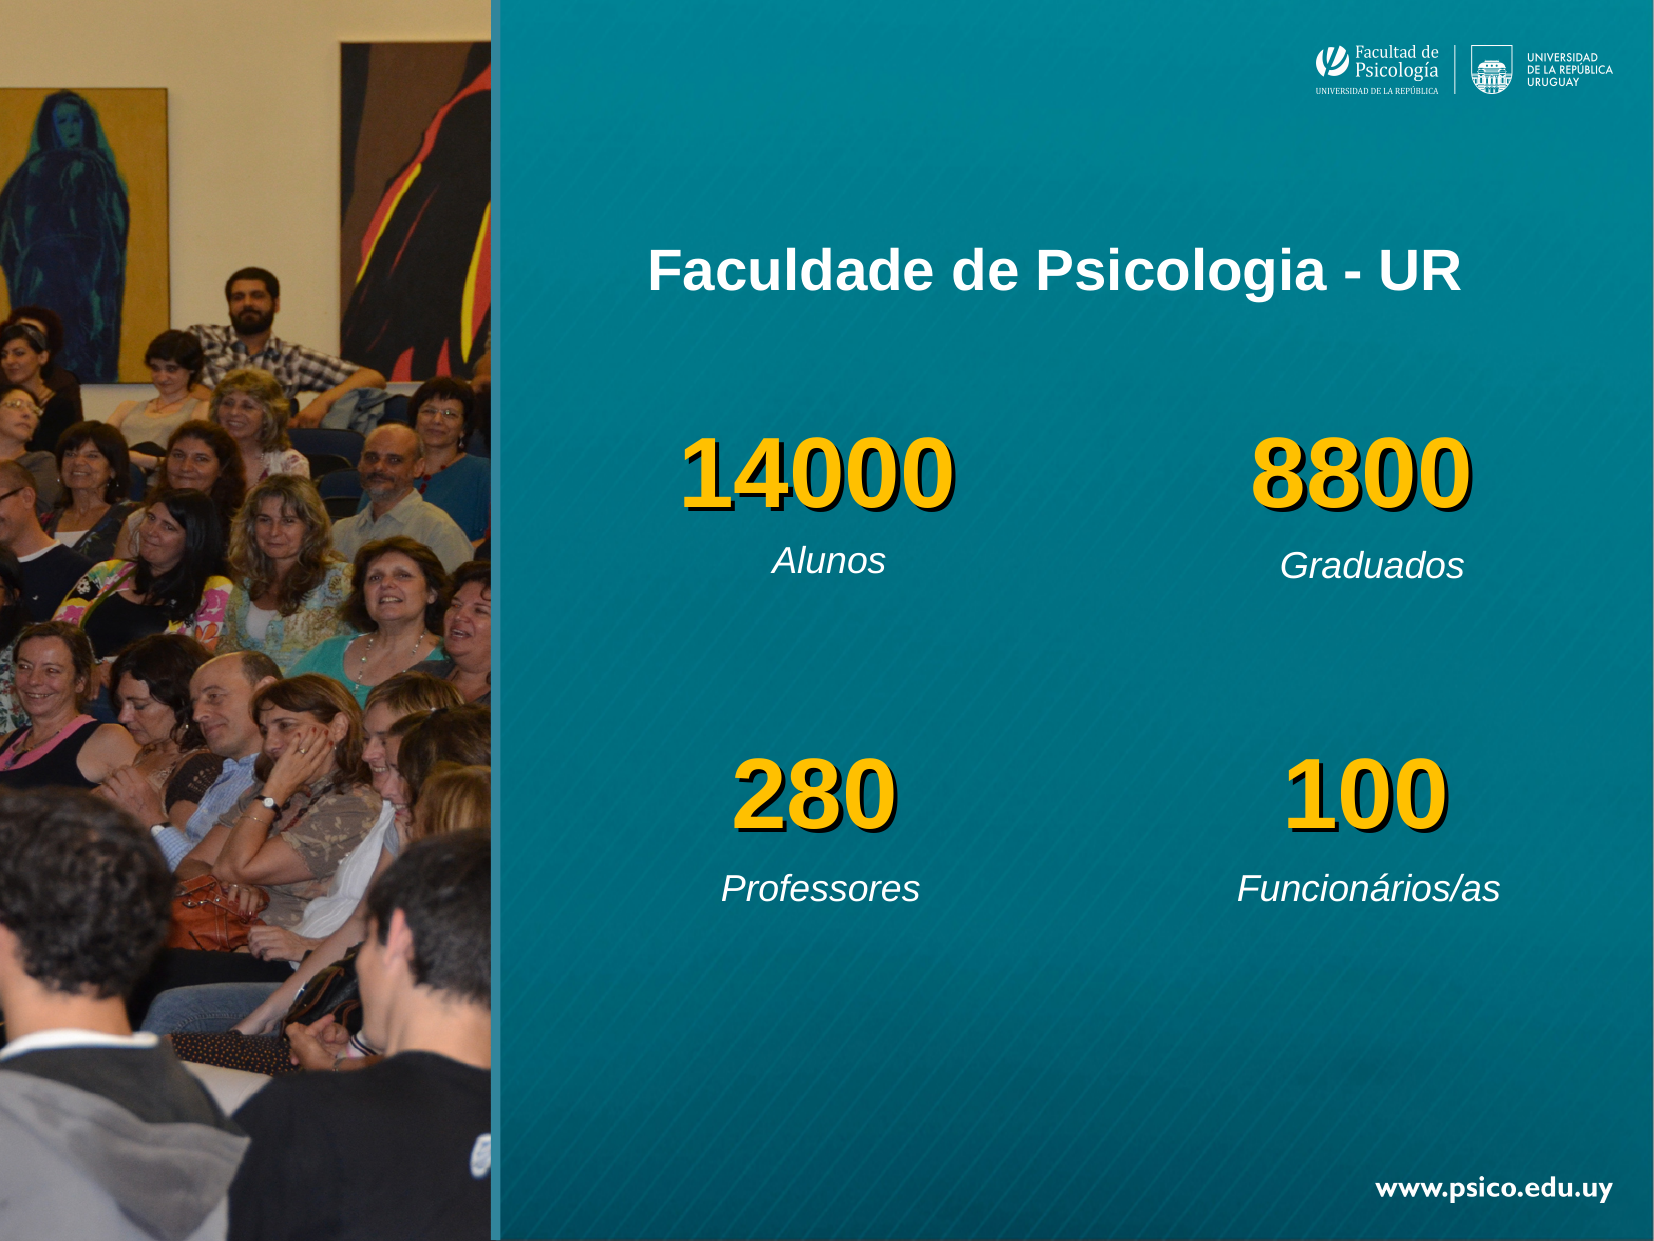

# Faculdade de Psicologia - UR
14000
8800
Alunos
Graduados
280
100
Professores
Funcionários/as